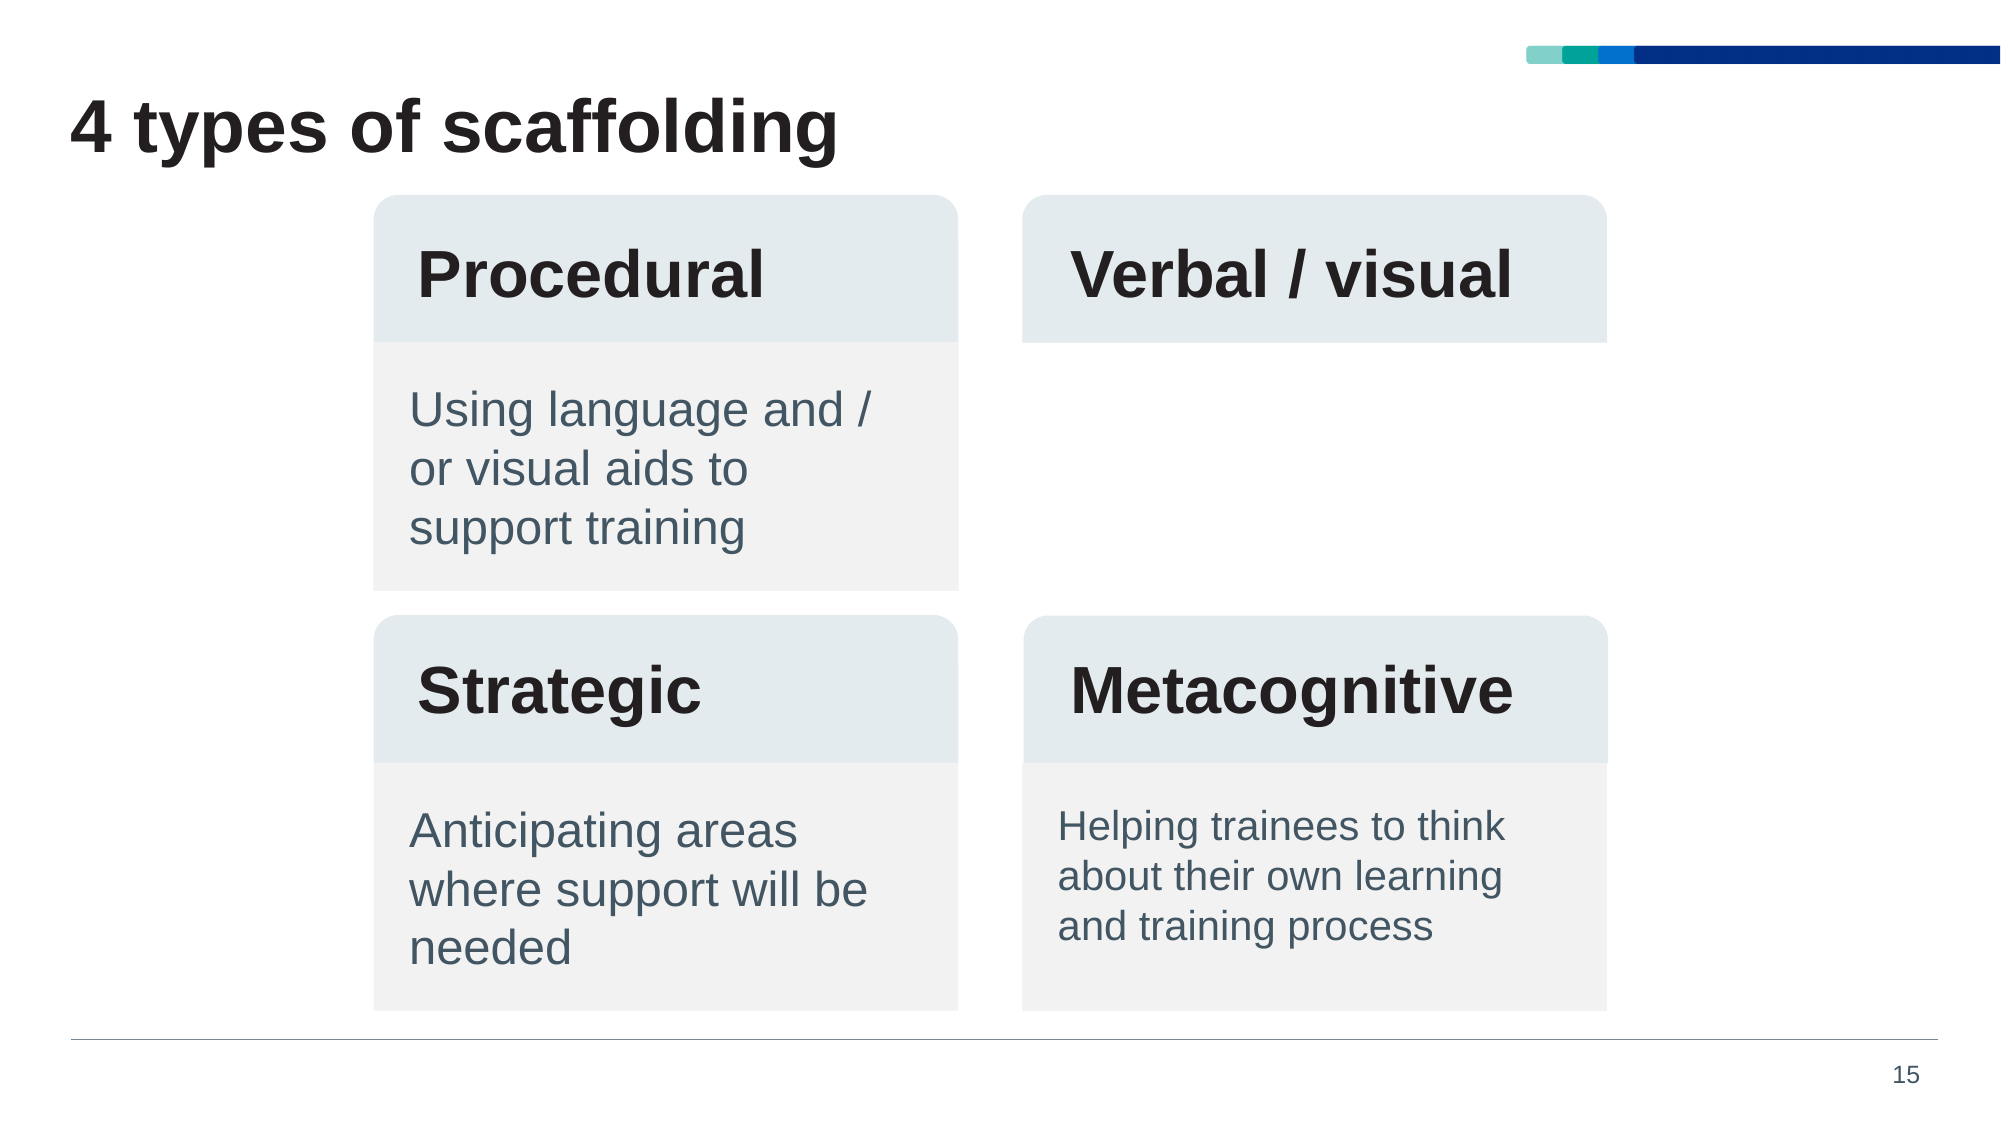

4 types of scaffolding
Procedural
Verbal / visual
# Structured processes or procedures to guide trainees
Using language and / or visual aids to support training
Strategic
Metacognitive
Anticipating areas where support will be needed
Helping trainees to think about their own learning and training process